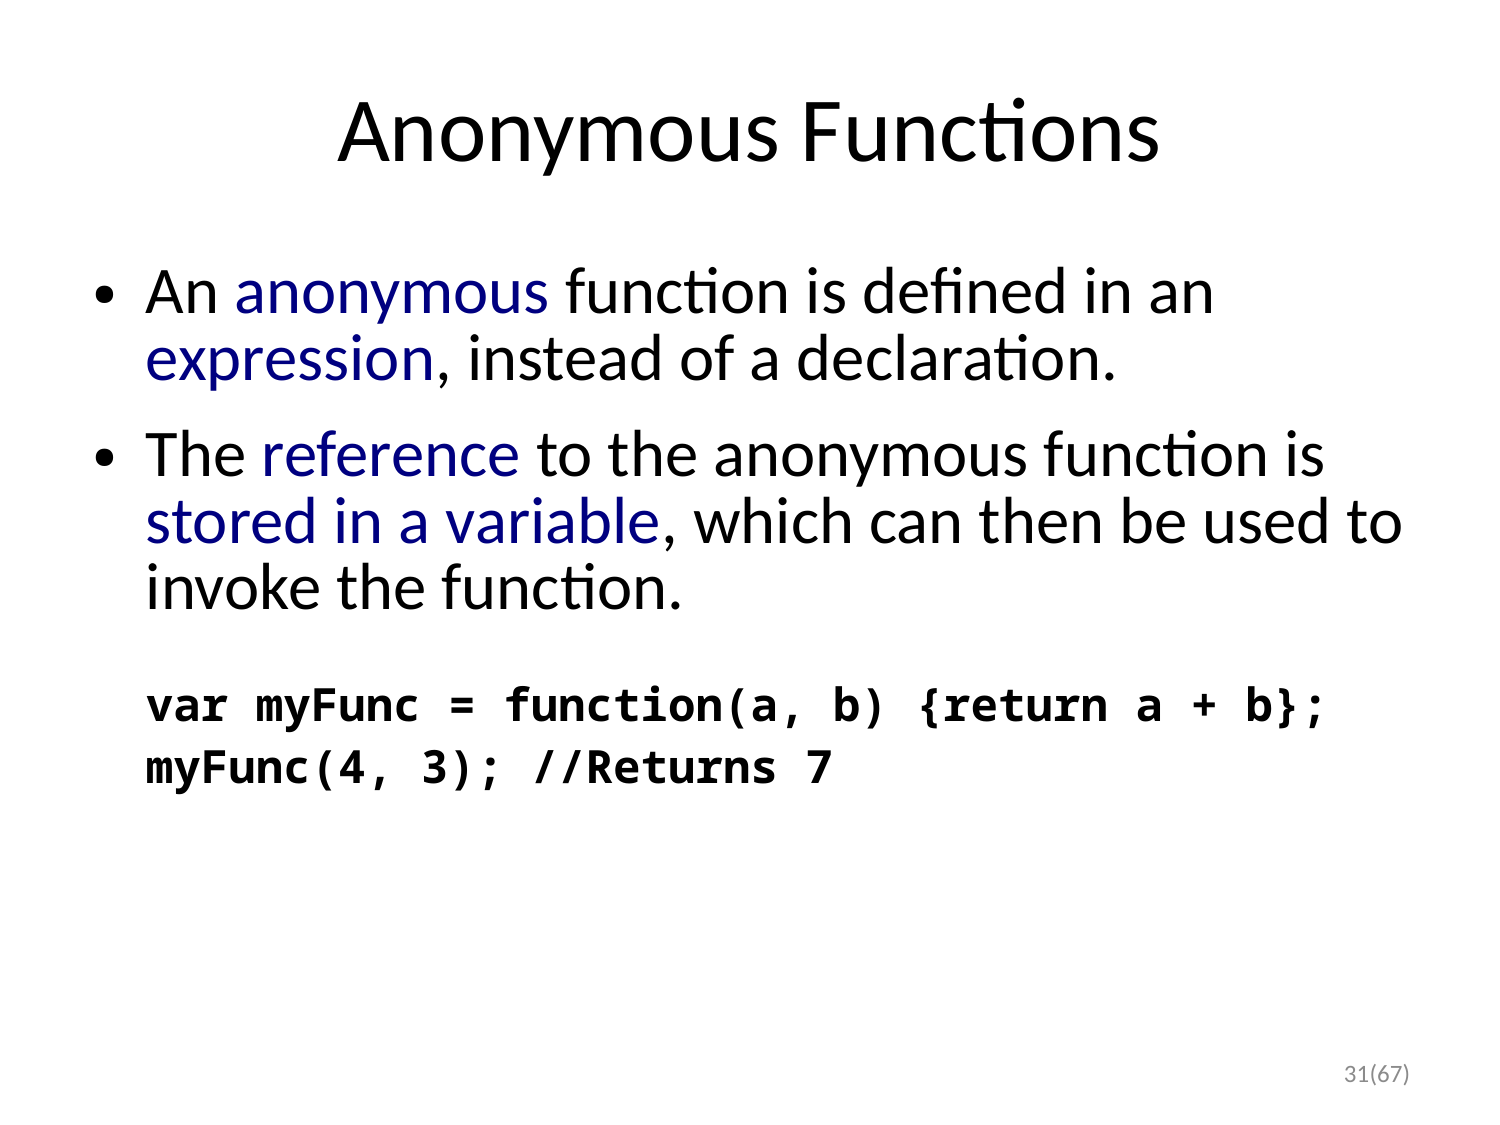

# Anonymous Functions
An anonymous function is defined in an expression, instead of a declaration.
The reference to the anonymous function is stored in a variable, which can then be used to invoke the function.
var myFunc = function(a, b) {return a + b};
myFunc(4, 3); //Returns 7
31